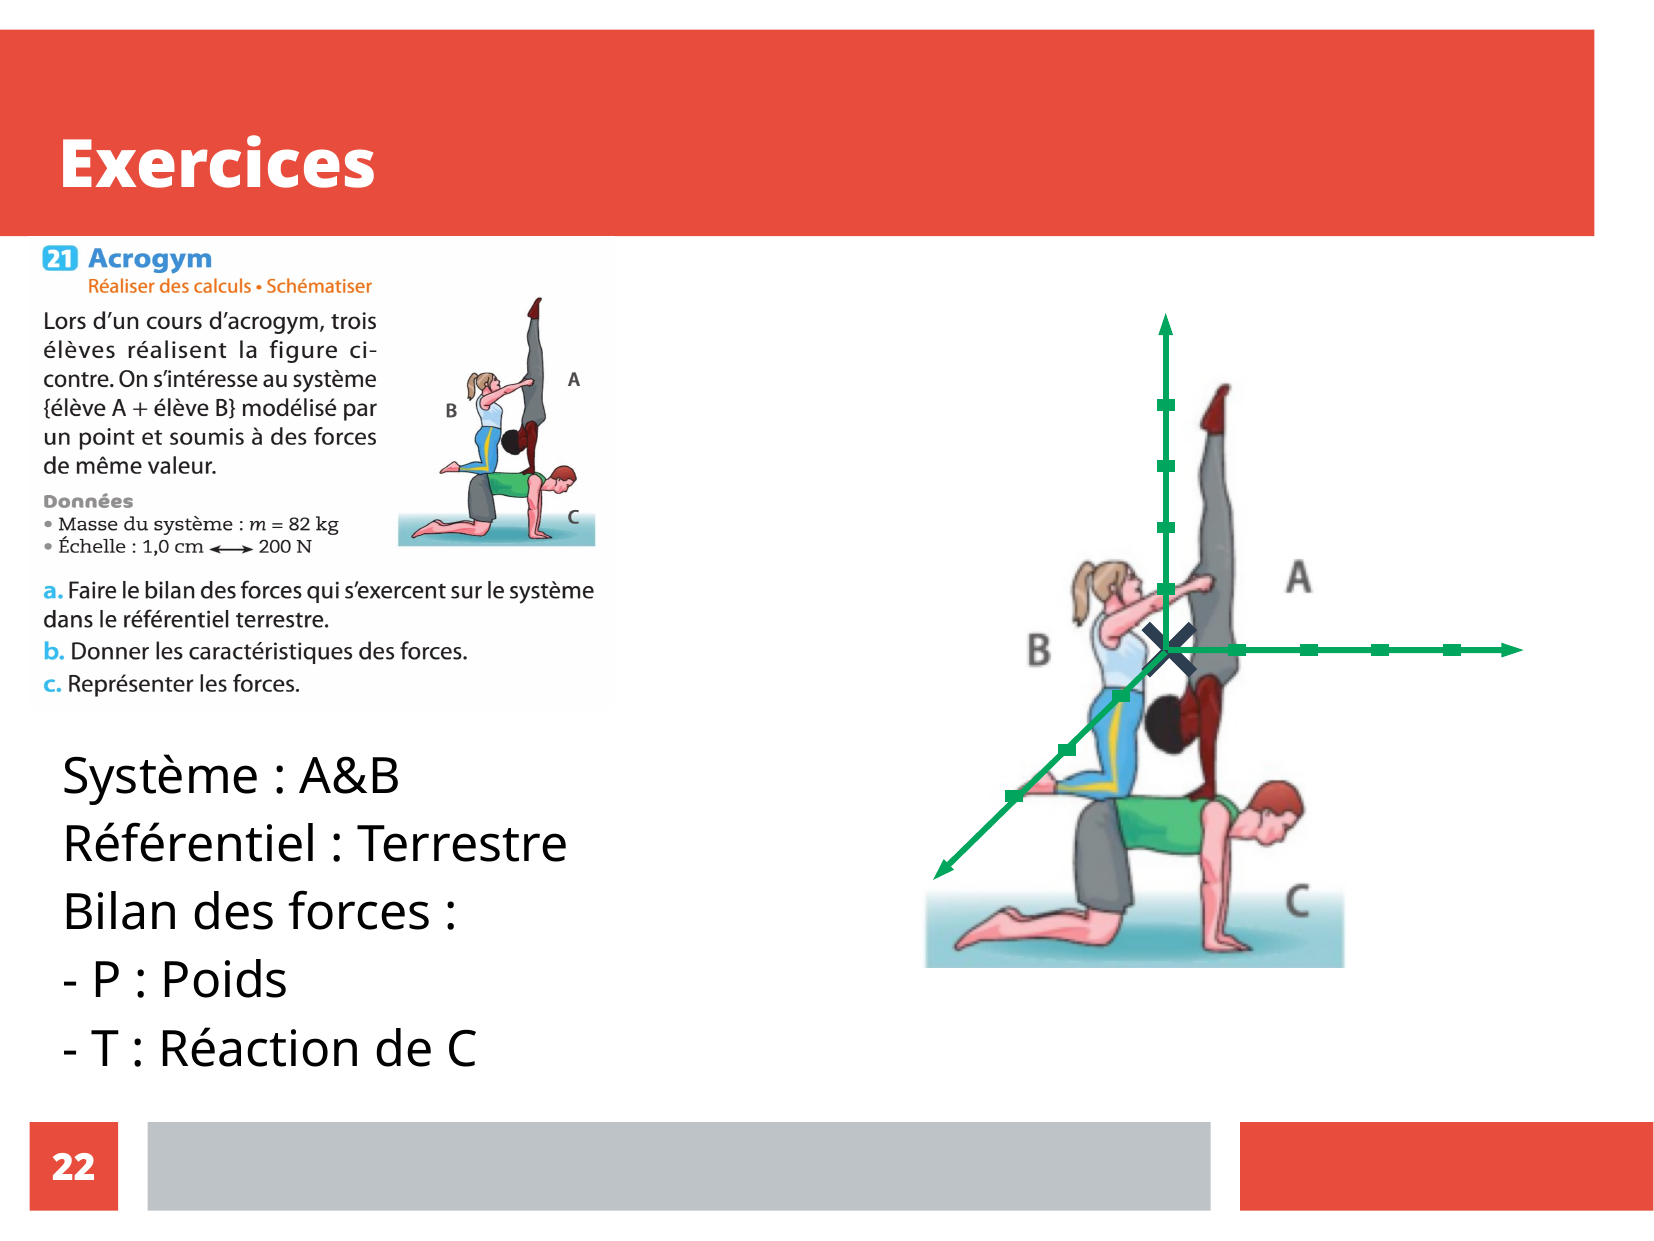

# Exercices
Système : A&B
Référentiel : Terrestre
Bilan des forces :
- P : Poids
- T : Réaction de C
22